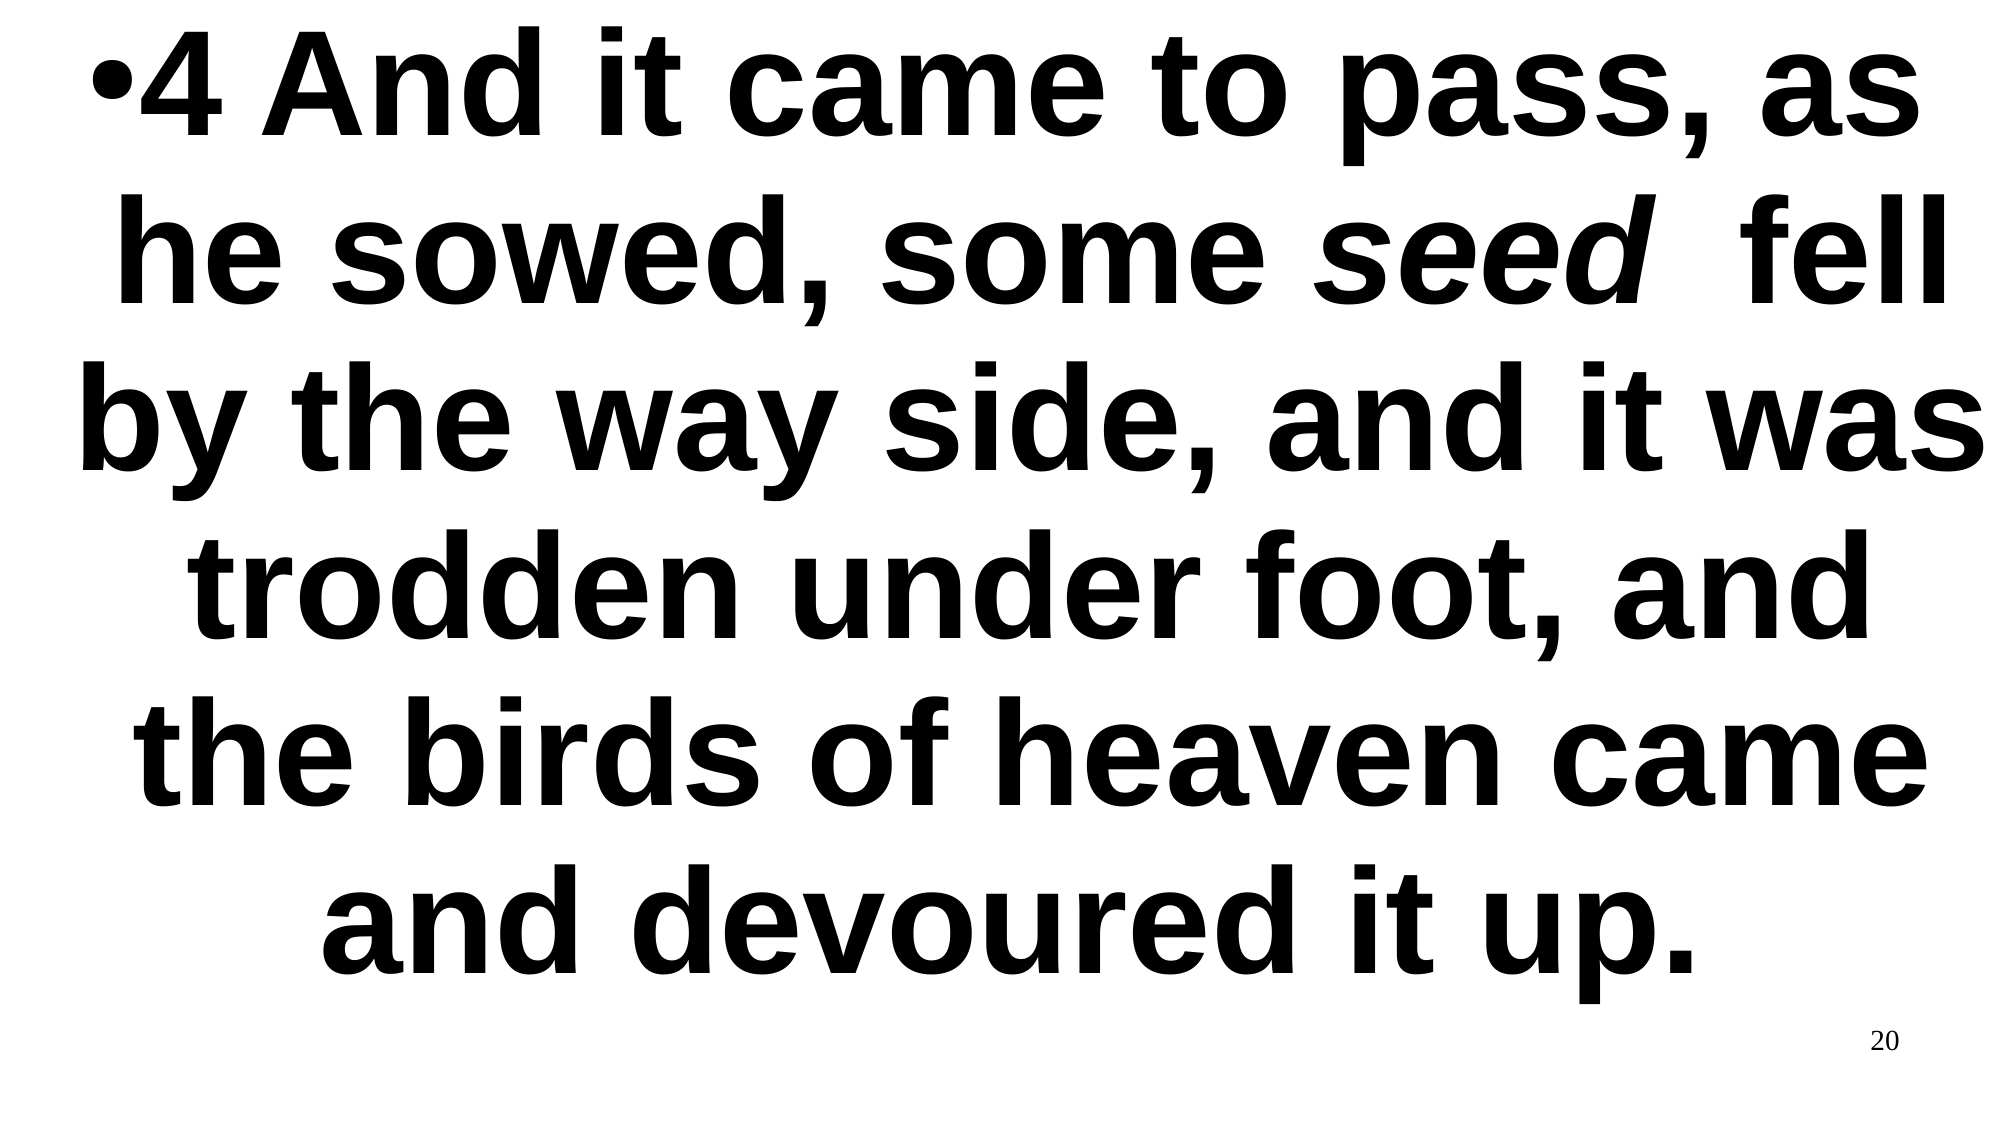

# 4 And it came to pass, as he sowed, some seed fell by the way side, and it was trodden under foot, and the birds of heaven came and devoured it up.
20